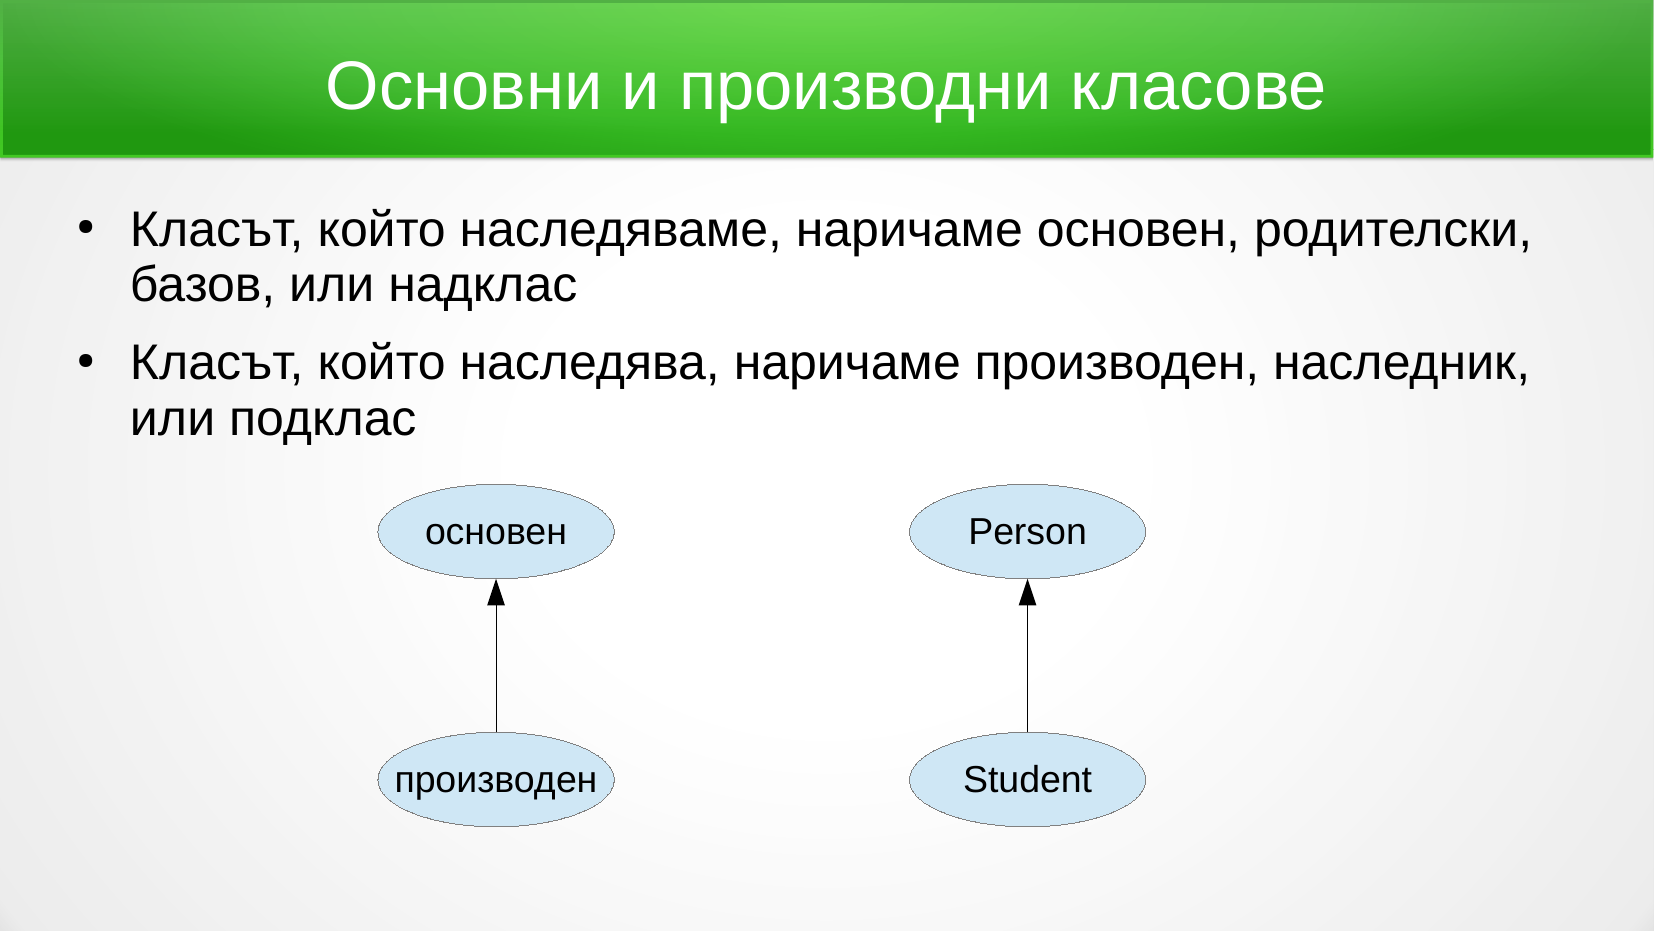

# Основни и производни класове
Класът, който наследяваме, наричаме основен, родителски, базов, или надклас
Класът, който наследява, наричаме производен, наследник, или подклас
основен
Person
производен
Student